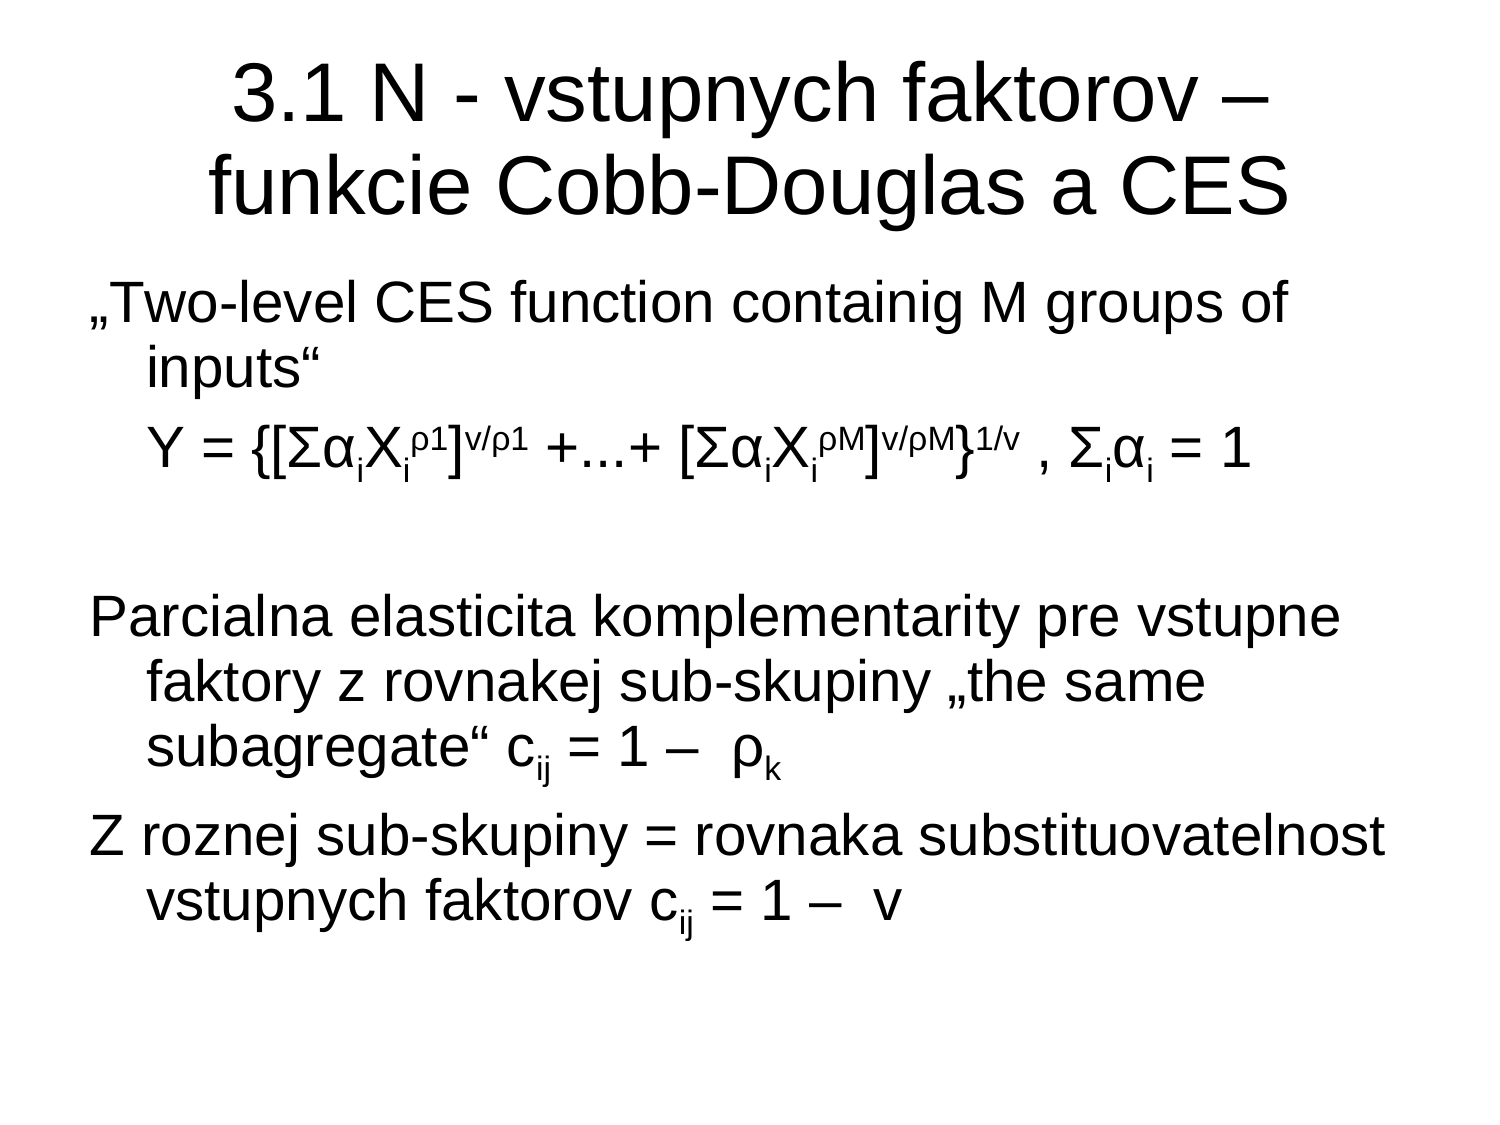

# 3.1 N - vstupnych faktorov – funkcie Cobb-Douglas a CES
„Two-level CES function containig M groups of inputs“
	Y = {[ΣαiXiρ1]v/ρ1 +...+ [ΣαiXiρM]v/ρM}1/v , Σiαi = 1
Parcialna elasticita komplementarity pre vstupne faktory z rovnakej sub-skupiny „the same subagregate“ cij = 1 – ρk
Z roznej sub-skupiny = rovnaka substituovatelnost vstupnych faktorov cij = 1 – v